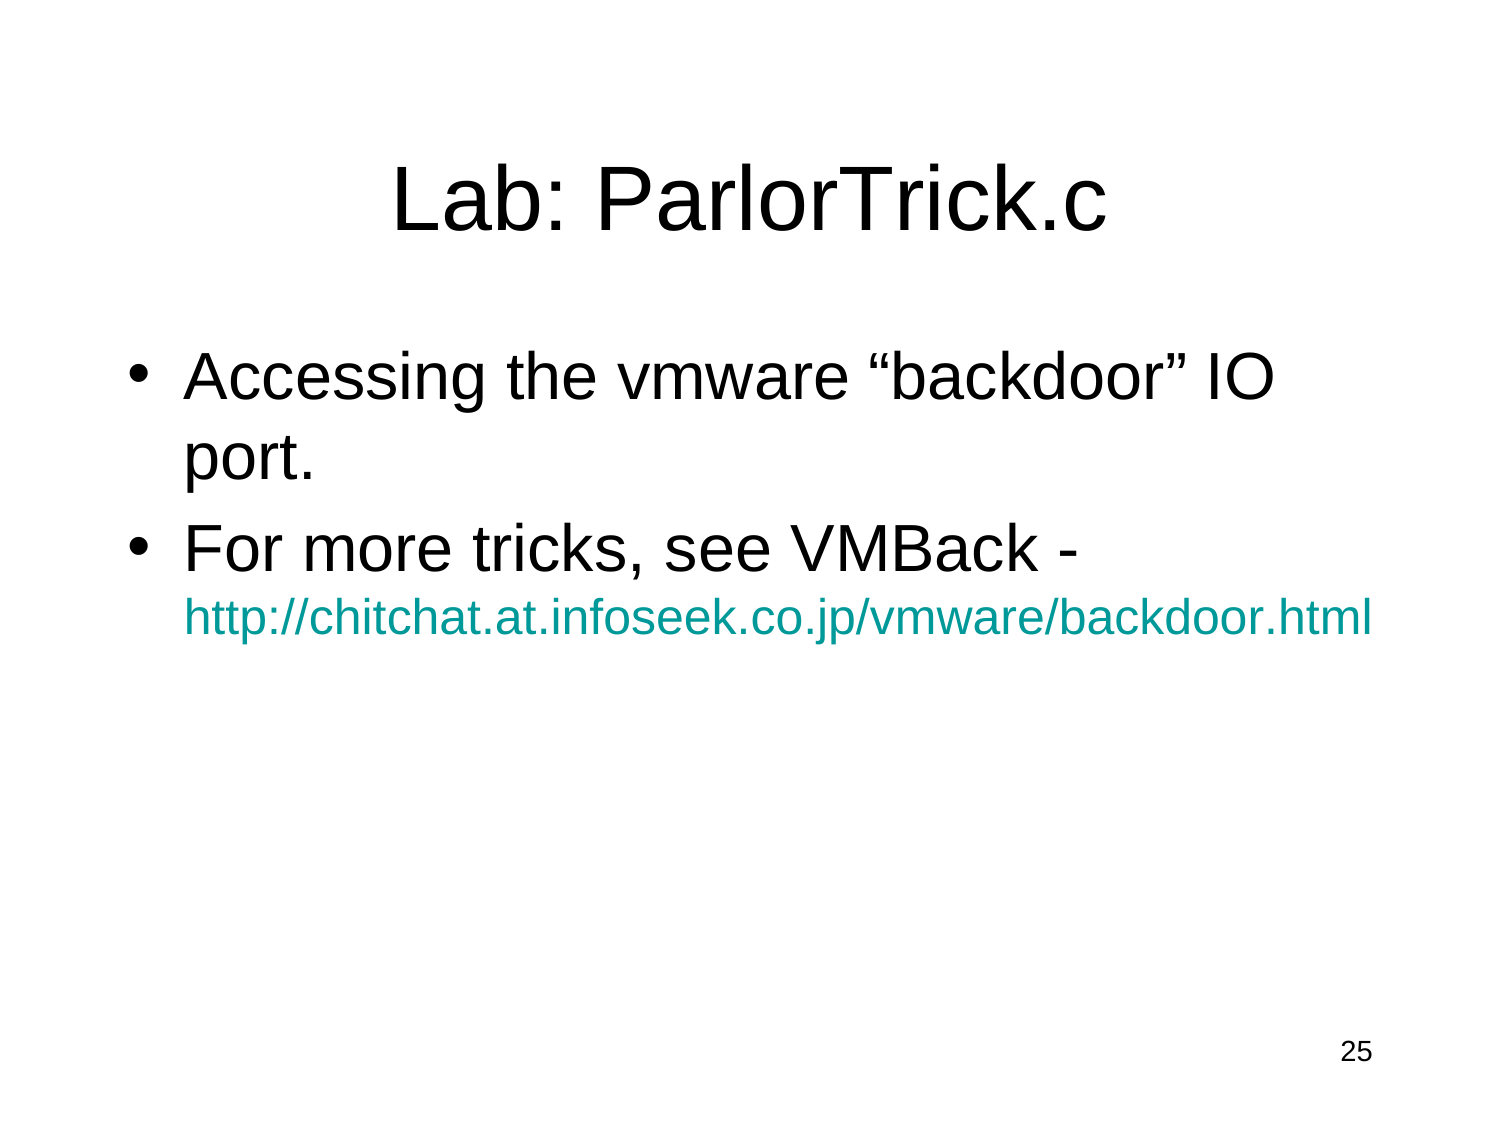

# Lab: ParlorTrick.c
Accessing the vmware “backdoor” IO port.
For more tricks, see VMBack - http://chitchat.at.infoseek.co.jp/vmware/backdoor.html